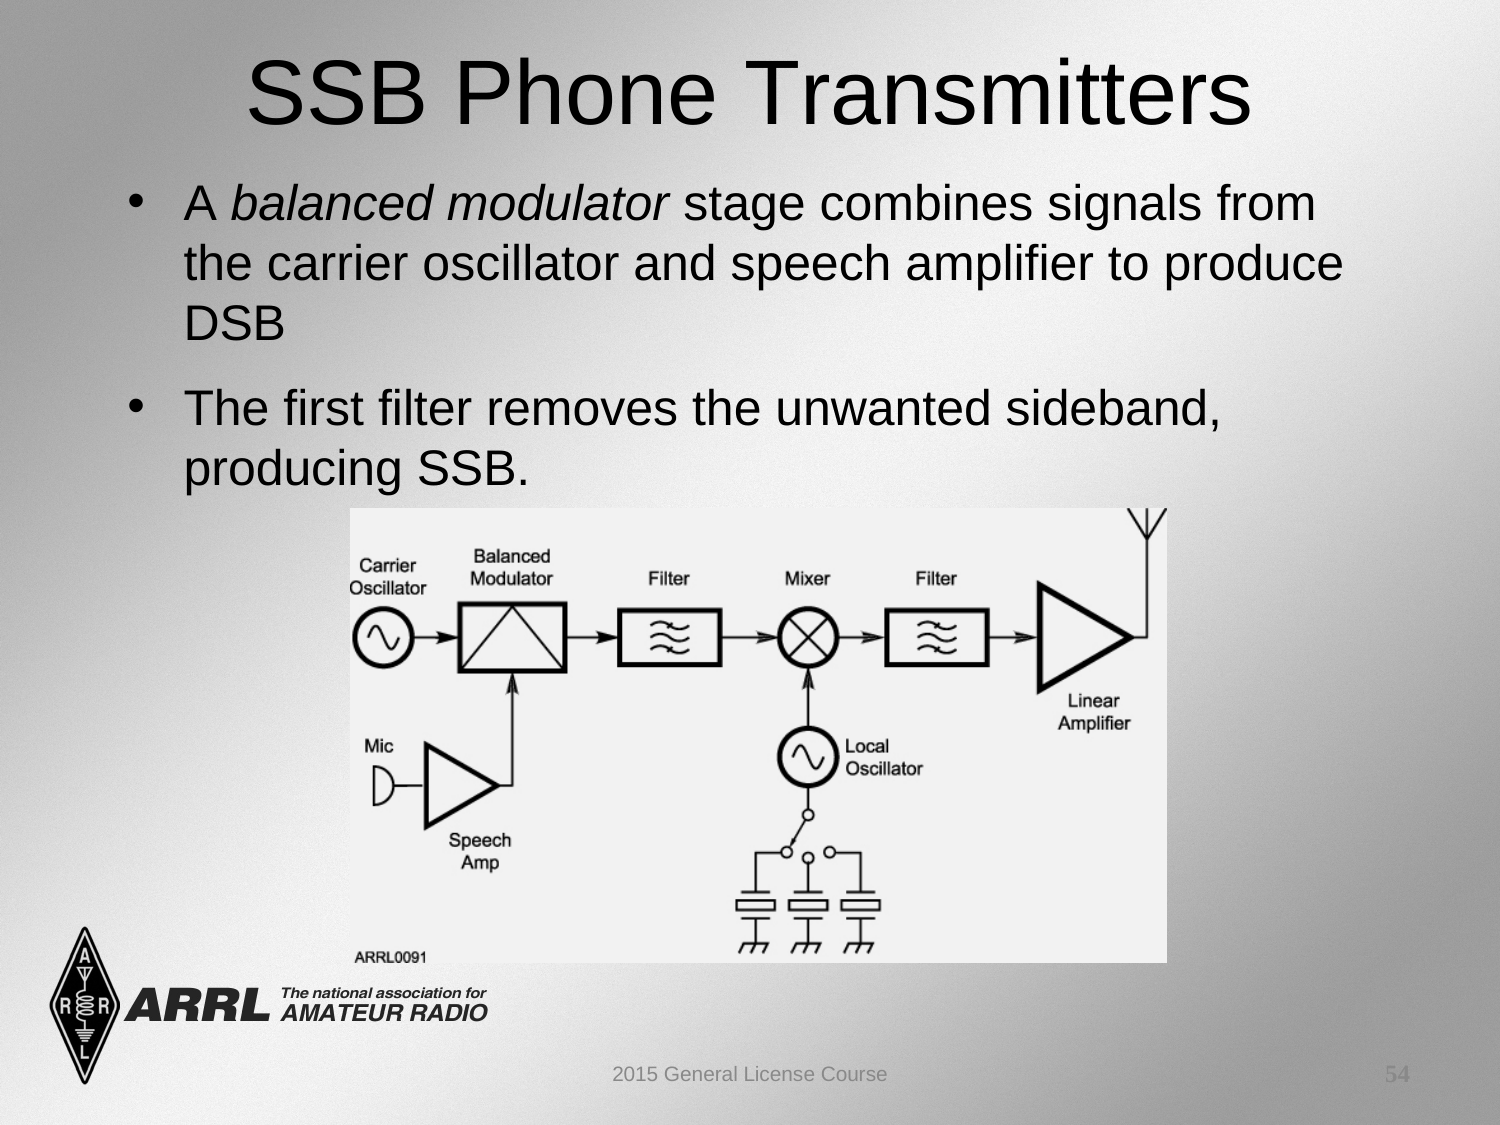

SSB Phone Transmitters
A balanced modulator stage combines signals from the carrier oscillator and speech amplifier to produce DSB
The first filter removes the unwanted sideband, producing SSB.
2015 General License Course